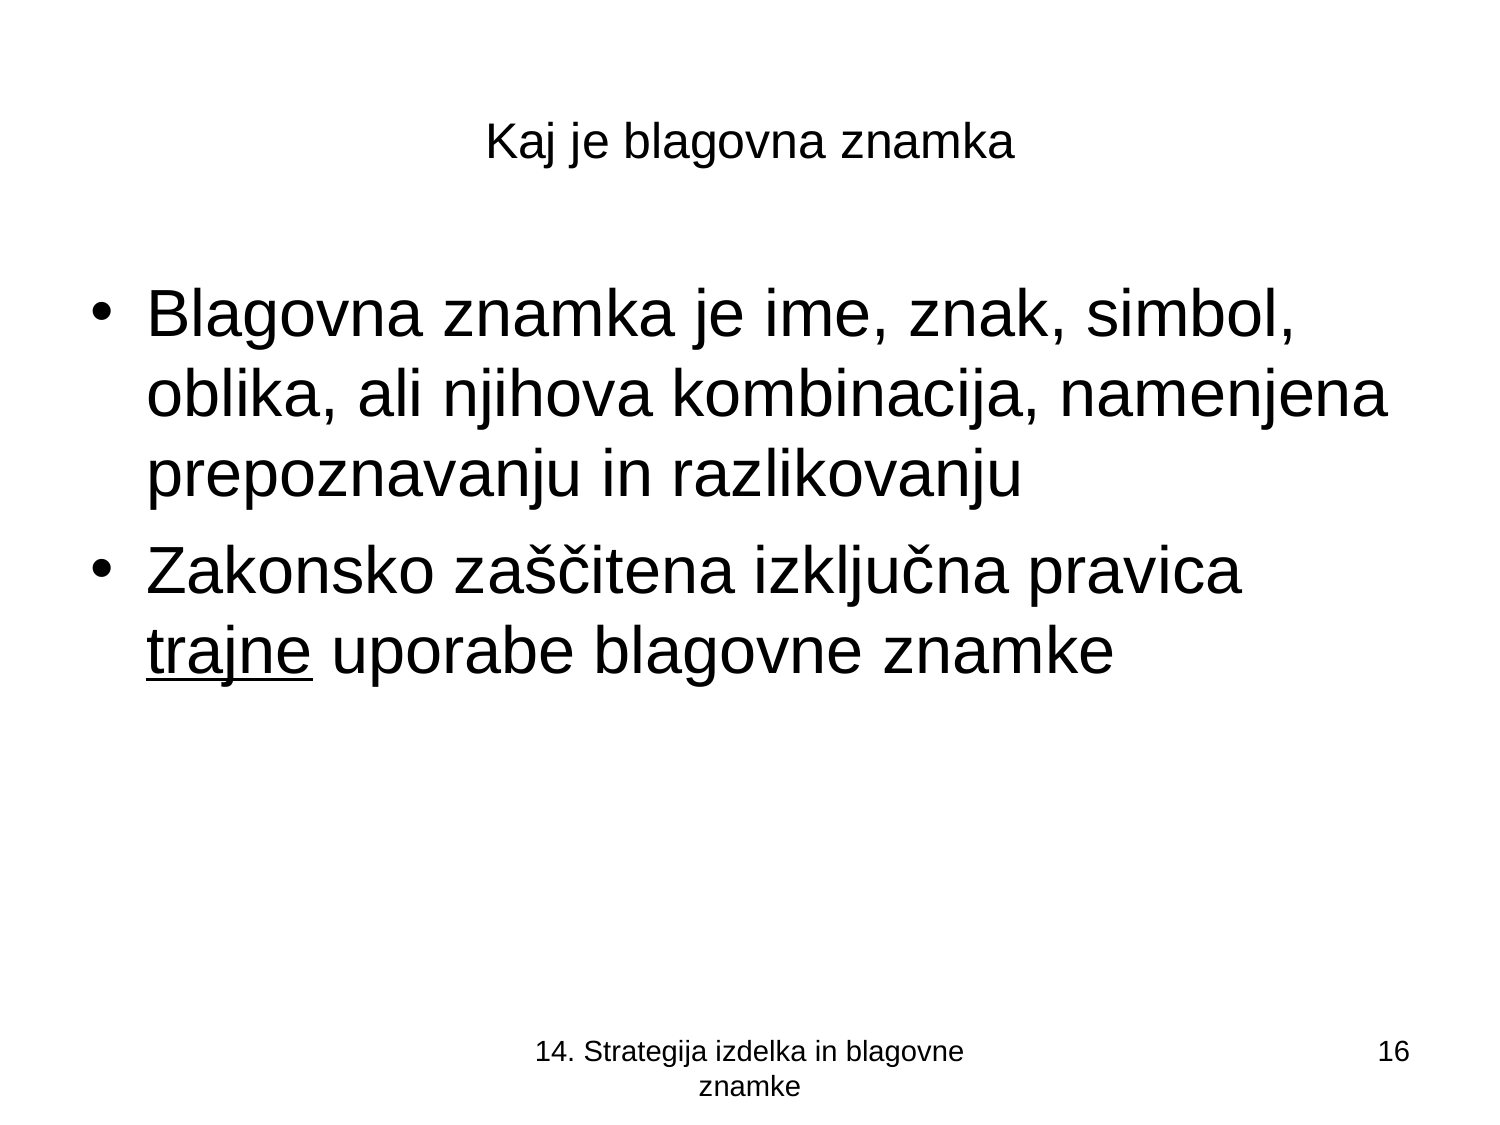

# Kaj je blagovna znamka
Blagovna znamka je ime, znak, simbol, oblika, ali njihova kombinacija, namenjena prepoznavanju in razlikovanju
Zakonsko zaščitena izključna pravica trajne uporabe blagovne znamke
14. Strategija izdelka in blagovne znamke